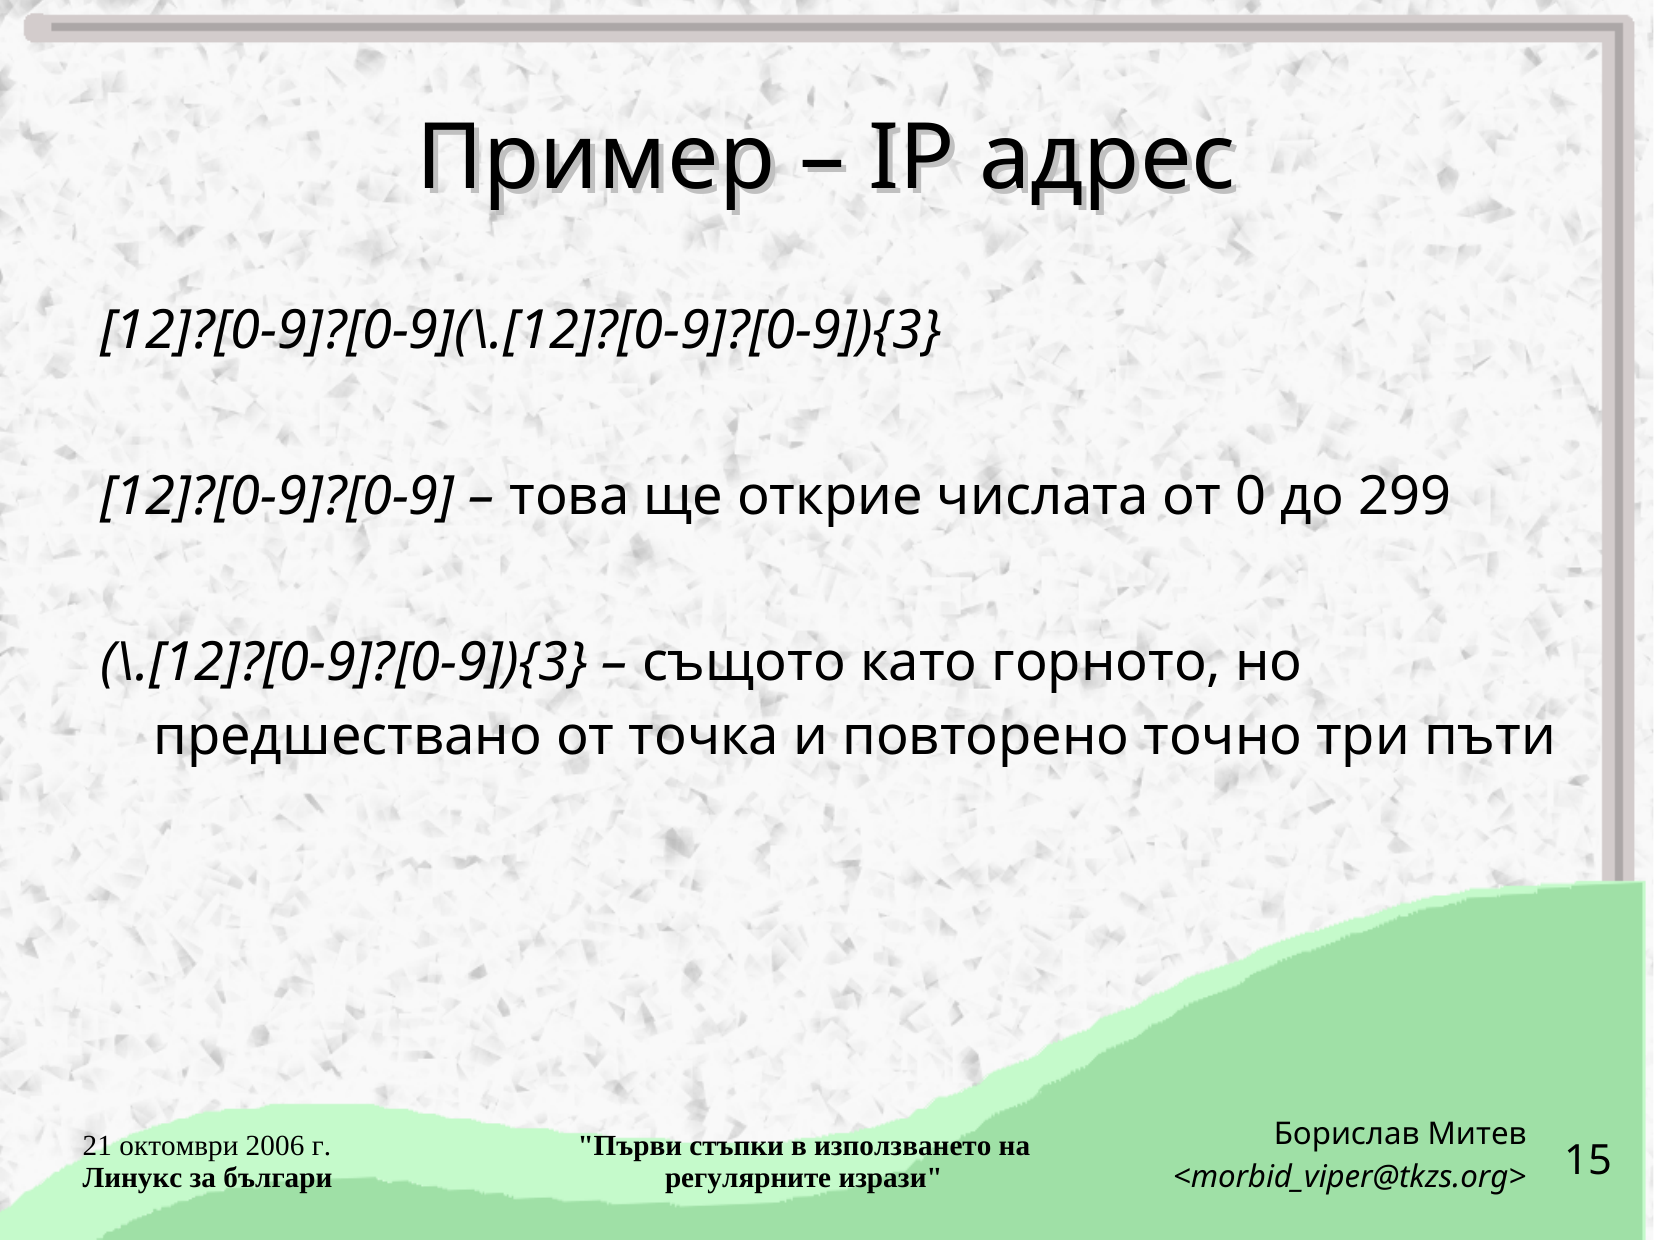

# Пример – IP адрес
[12]?[0-9]?[0-9](\.[12]?[0-9]?[0-9]){3}
[12]?[0-9]?[0-9] – това ще открие числата от 0 до 299
(\.[12]?[0-9]?[0-9]){3} – същото като горното, но предшествано от точка и повторено точно три пъти
15